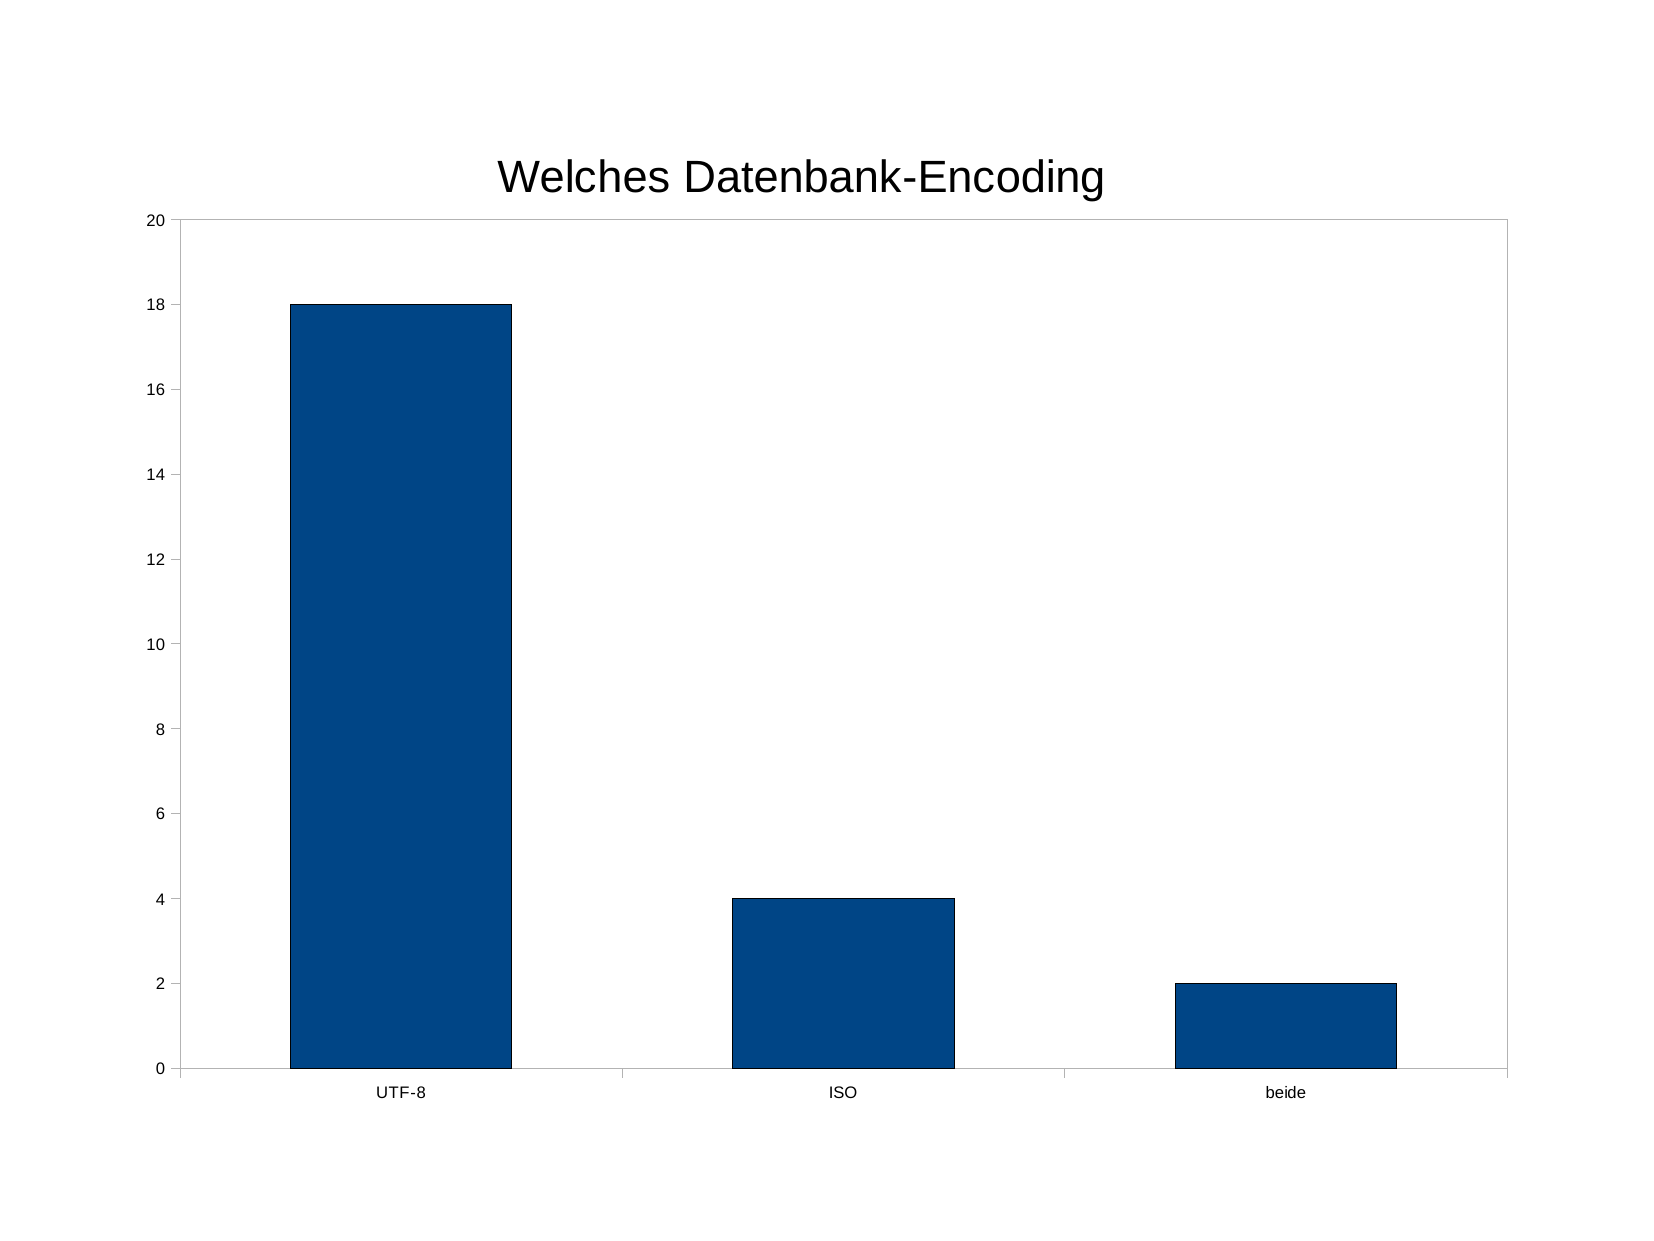

### Chart: Welches Datenbank-Encoding
| Category | Zeile 12 |
|---|---|
| UTF-8 | 18.0 |
| ISO | 4.0 |
| beide | 2.0 |